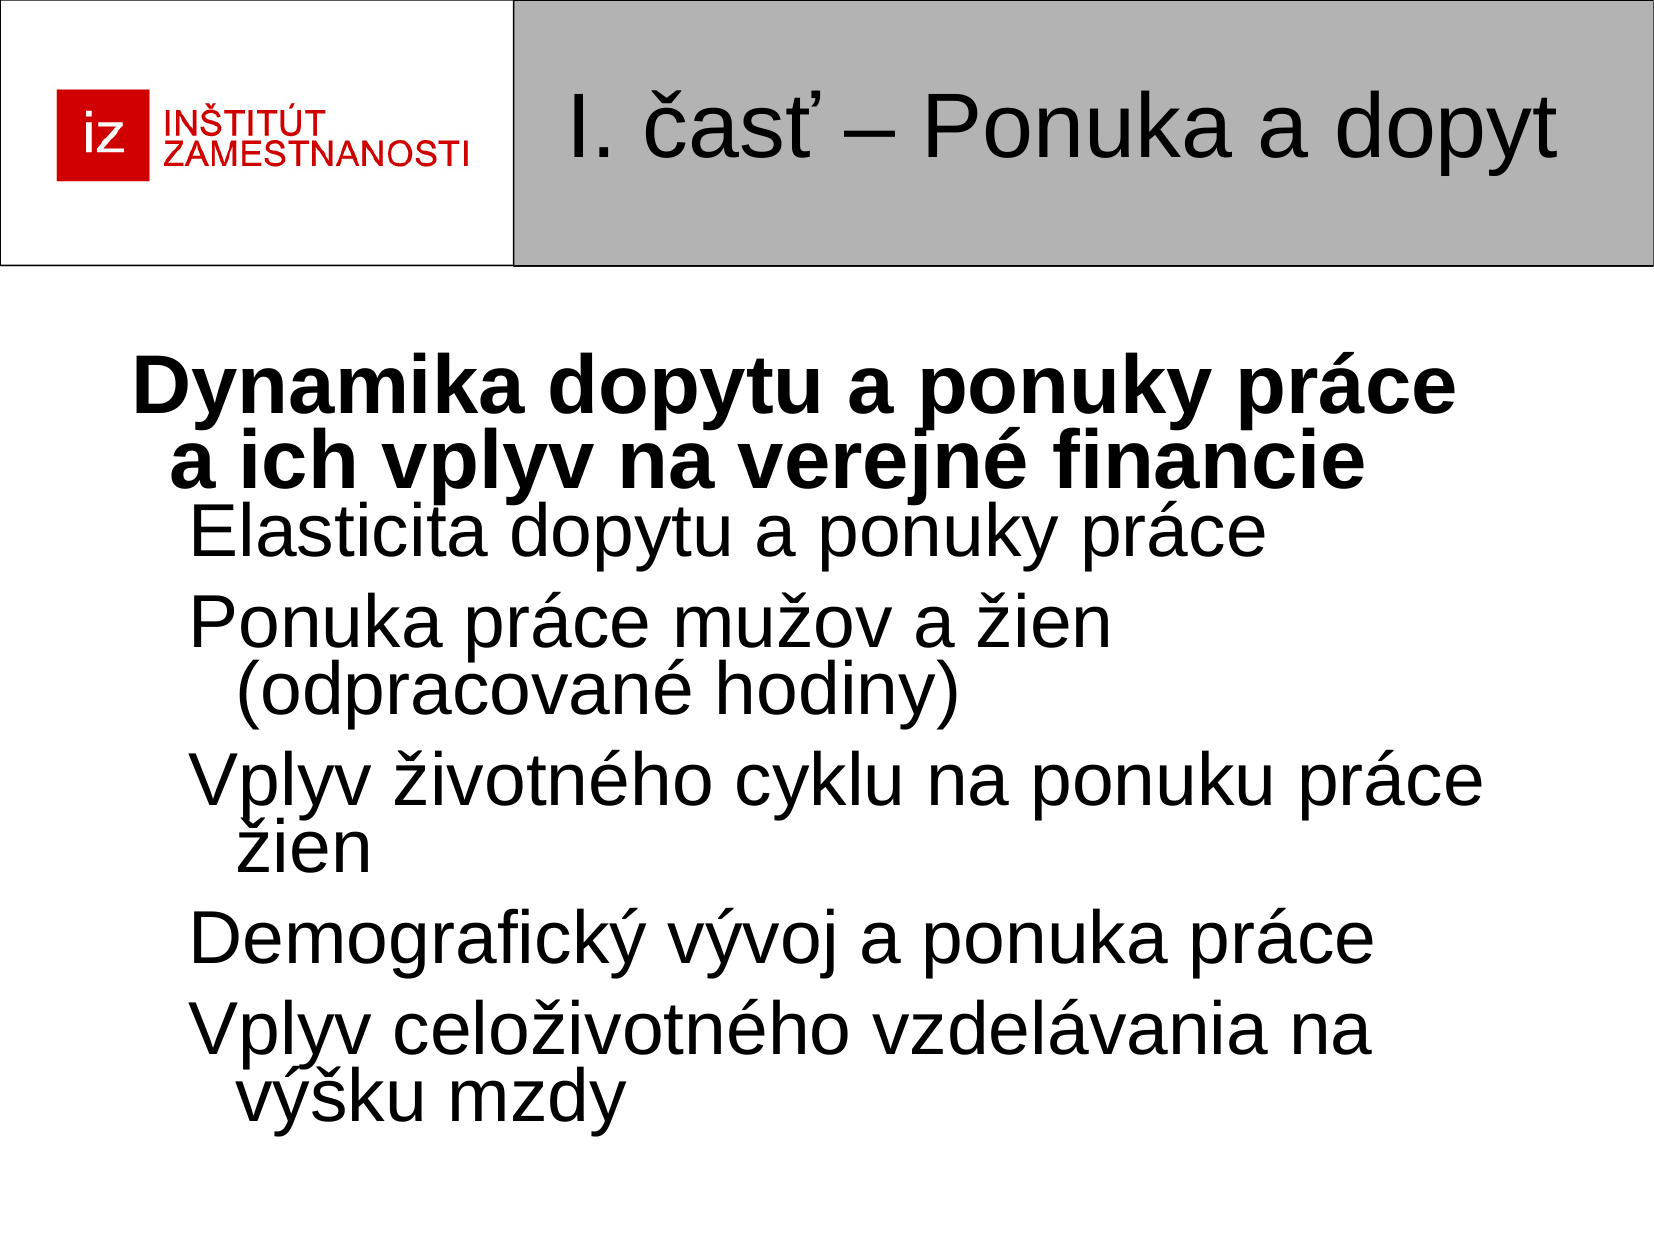

I. časť – Ponuka a dopyt
# Dynamika dopytu a ponuky práce a ich vplyv na verejné financie
Elasticita dopytu a ponuky práce
Ponuka práce mužov a žien (odpracované hodiny)
Vplyv životného cyklu na ponuku práce žien
Demografický vývoj a ponuka práce
Vplyv celoživotného vzdelávania na výšku mzdy